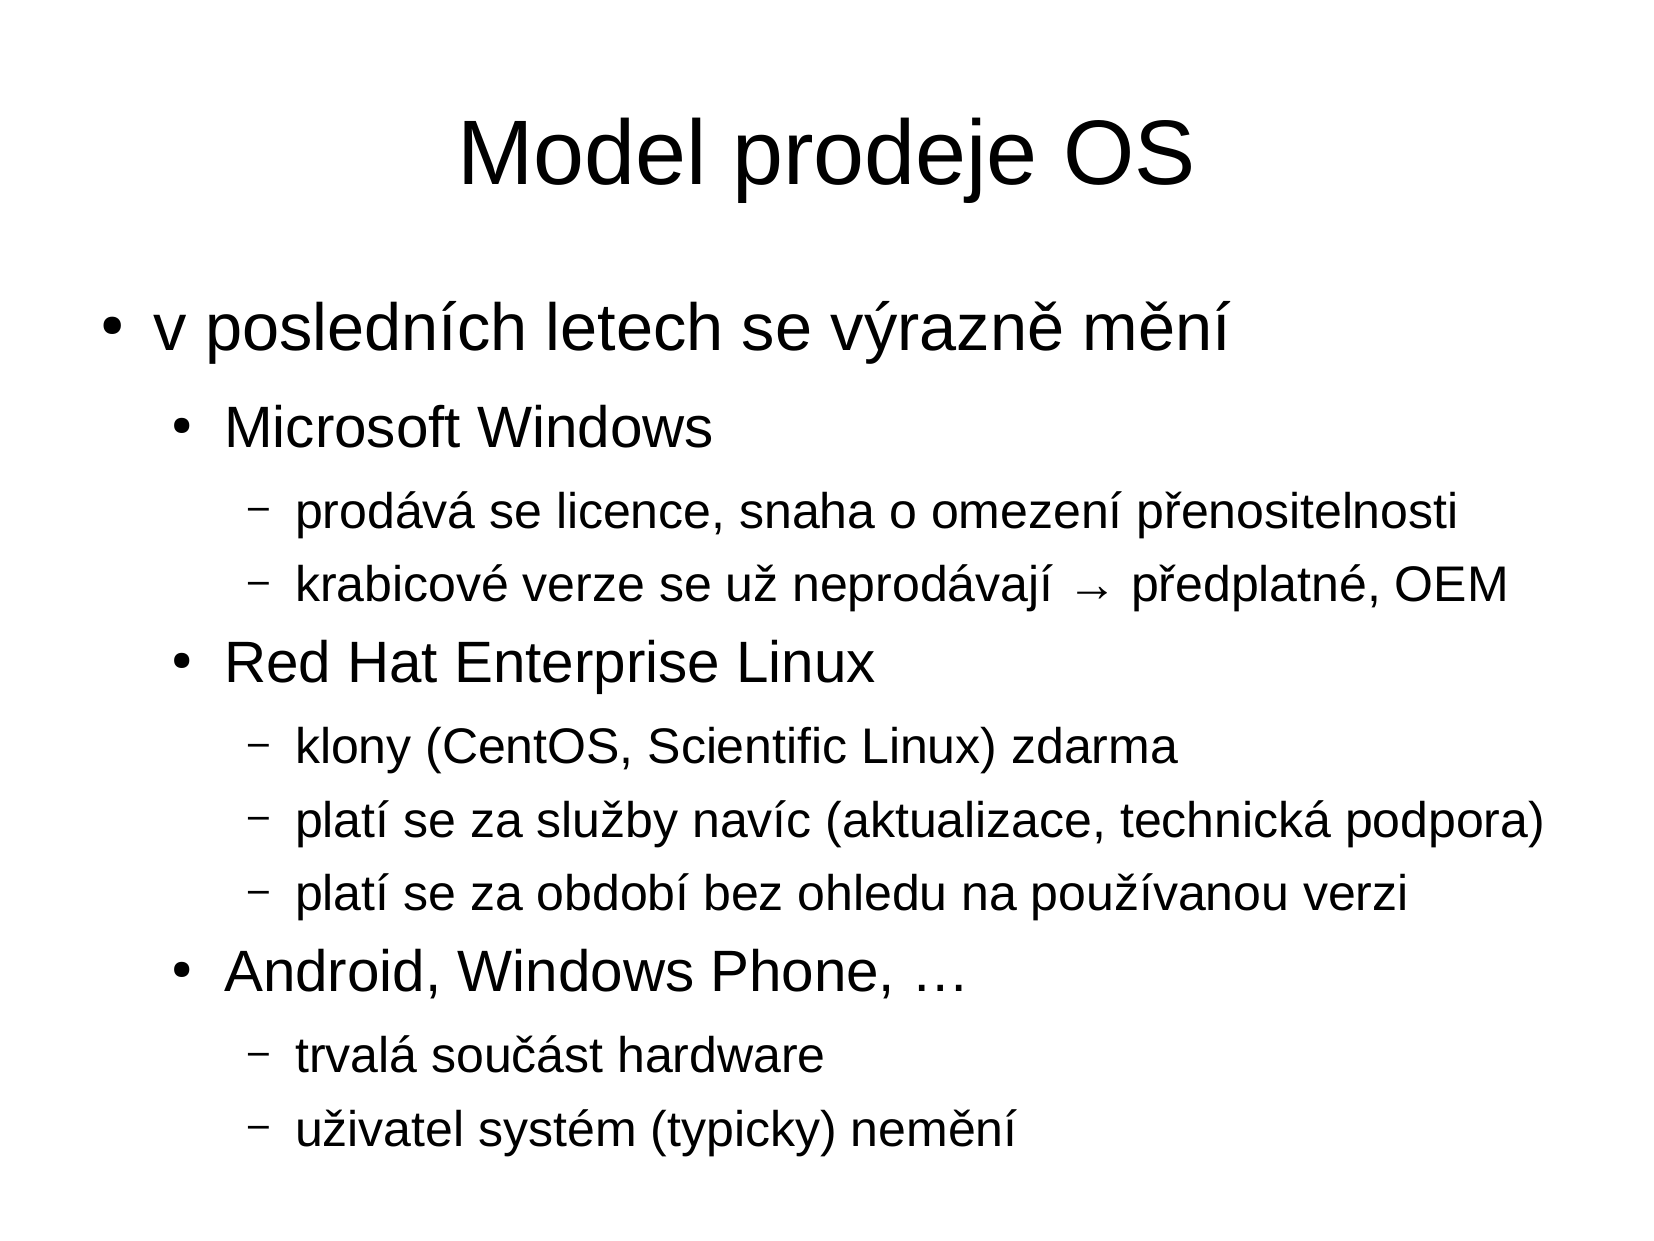

# Model prodeje OS
v posledních letech se výrazně mění
Microsoft Windows
prodává se licence, snaha o omezení přenositelnosti
krabicové verze se už neprodávají → předplatné, OEM
Red Hat Enterprise Linux
klony (CentOS, Scientific Linux) zdarma
platí se za služby navíc (aktualizace, technická podpora)
platí se za období bez ohledu na používanou verzi
Android, Windows Phone, …
trvalá součást hardware
uživatel systém (typicky) nemění